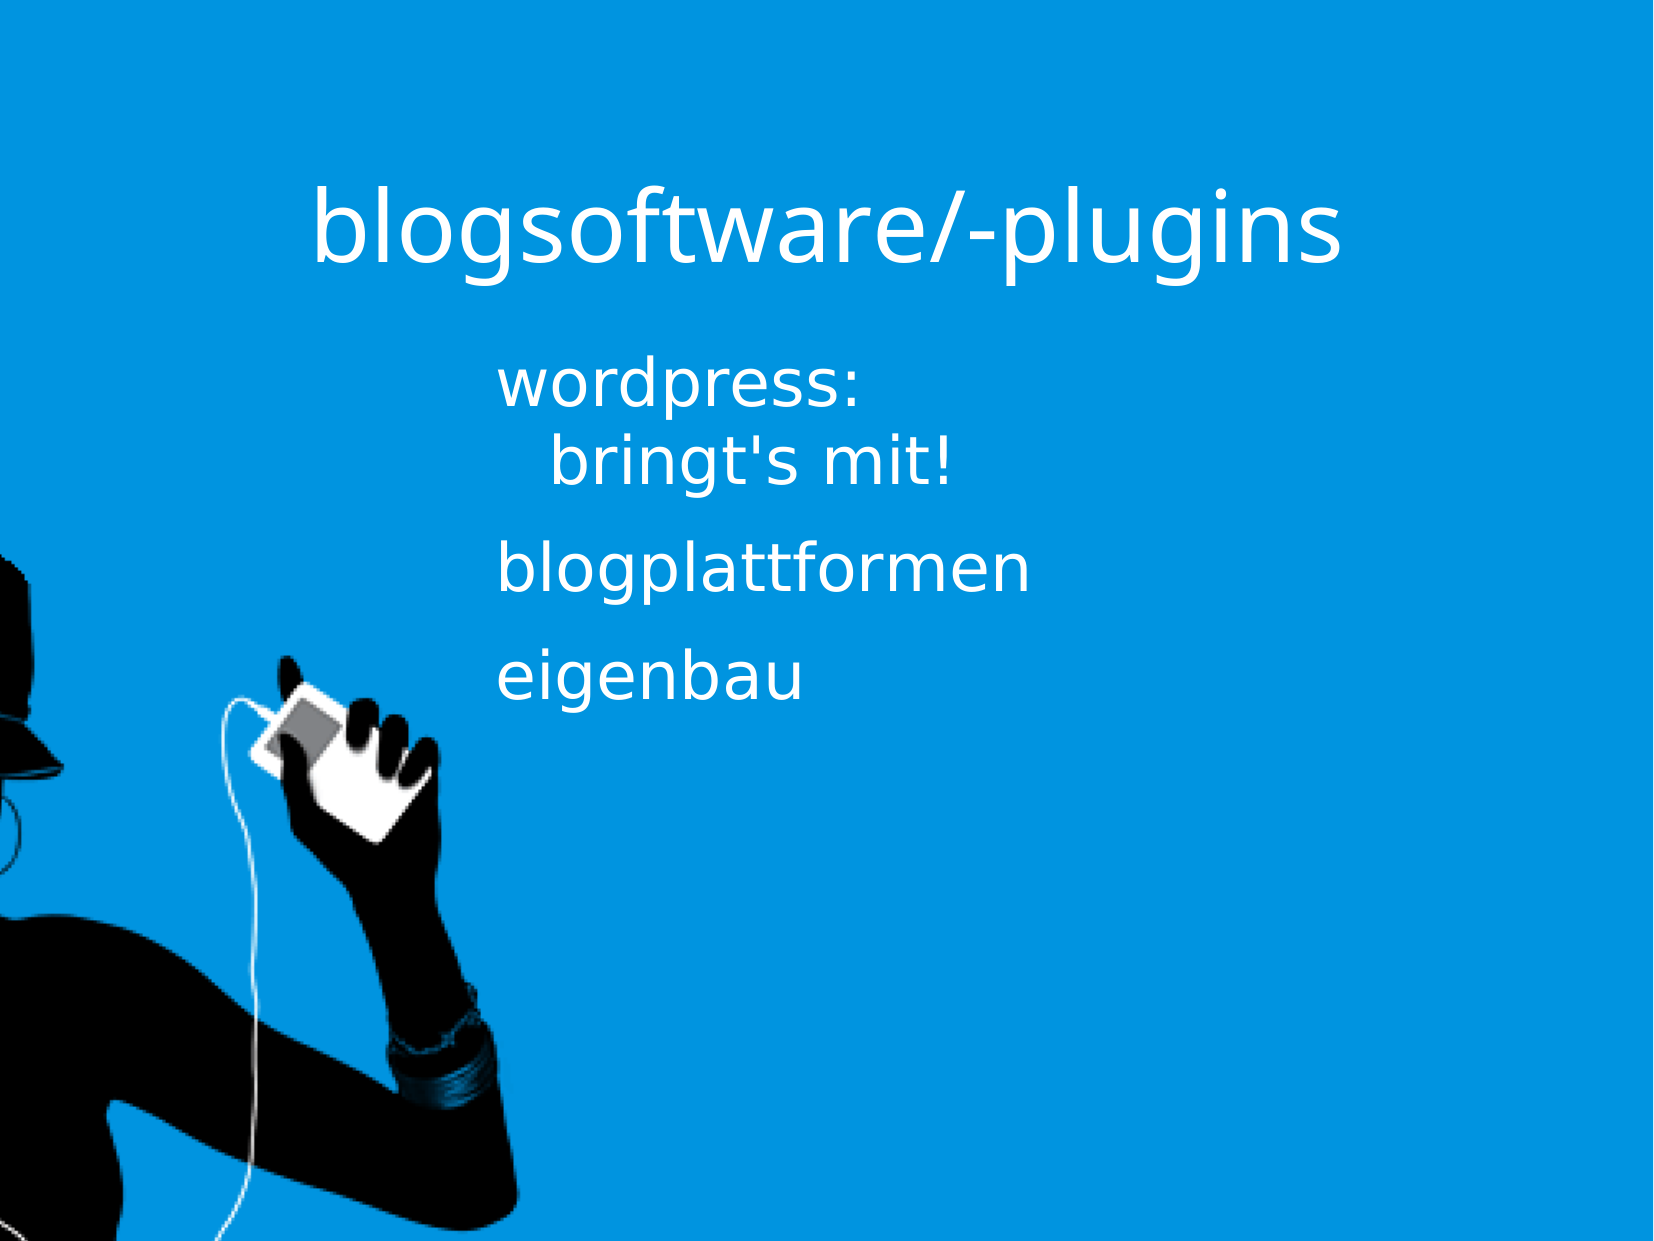

# blogsoftware/-plugins
wordpress:
bringt's mit!
blogplattformen
eigenbau